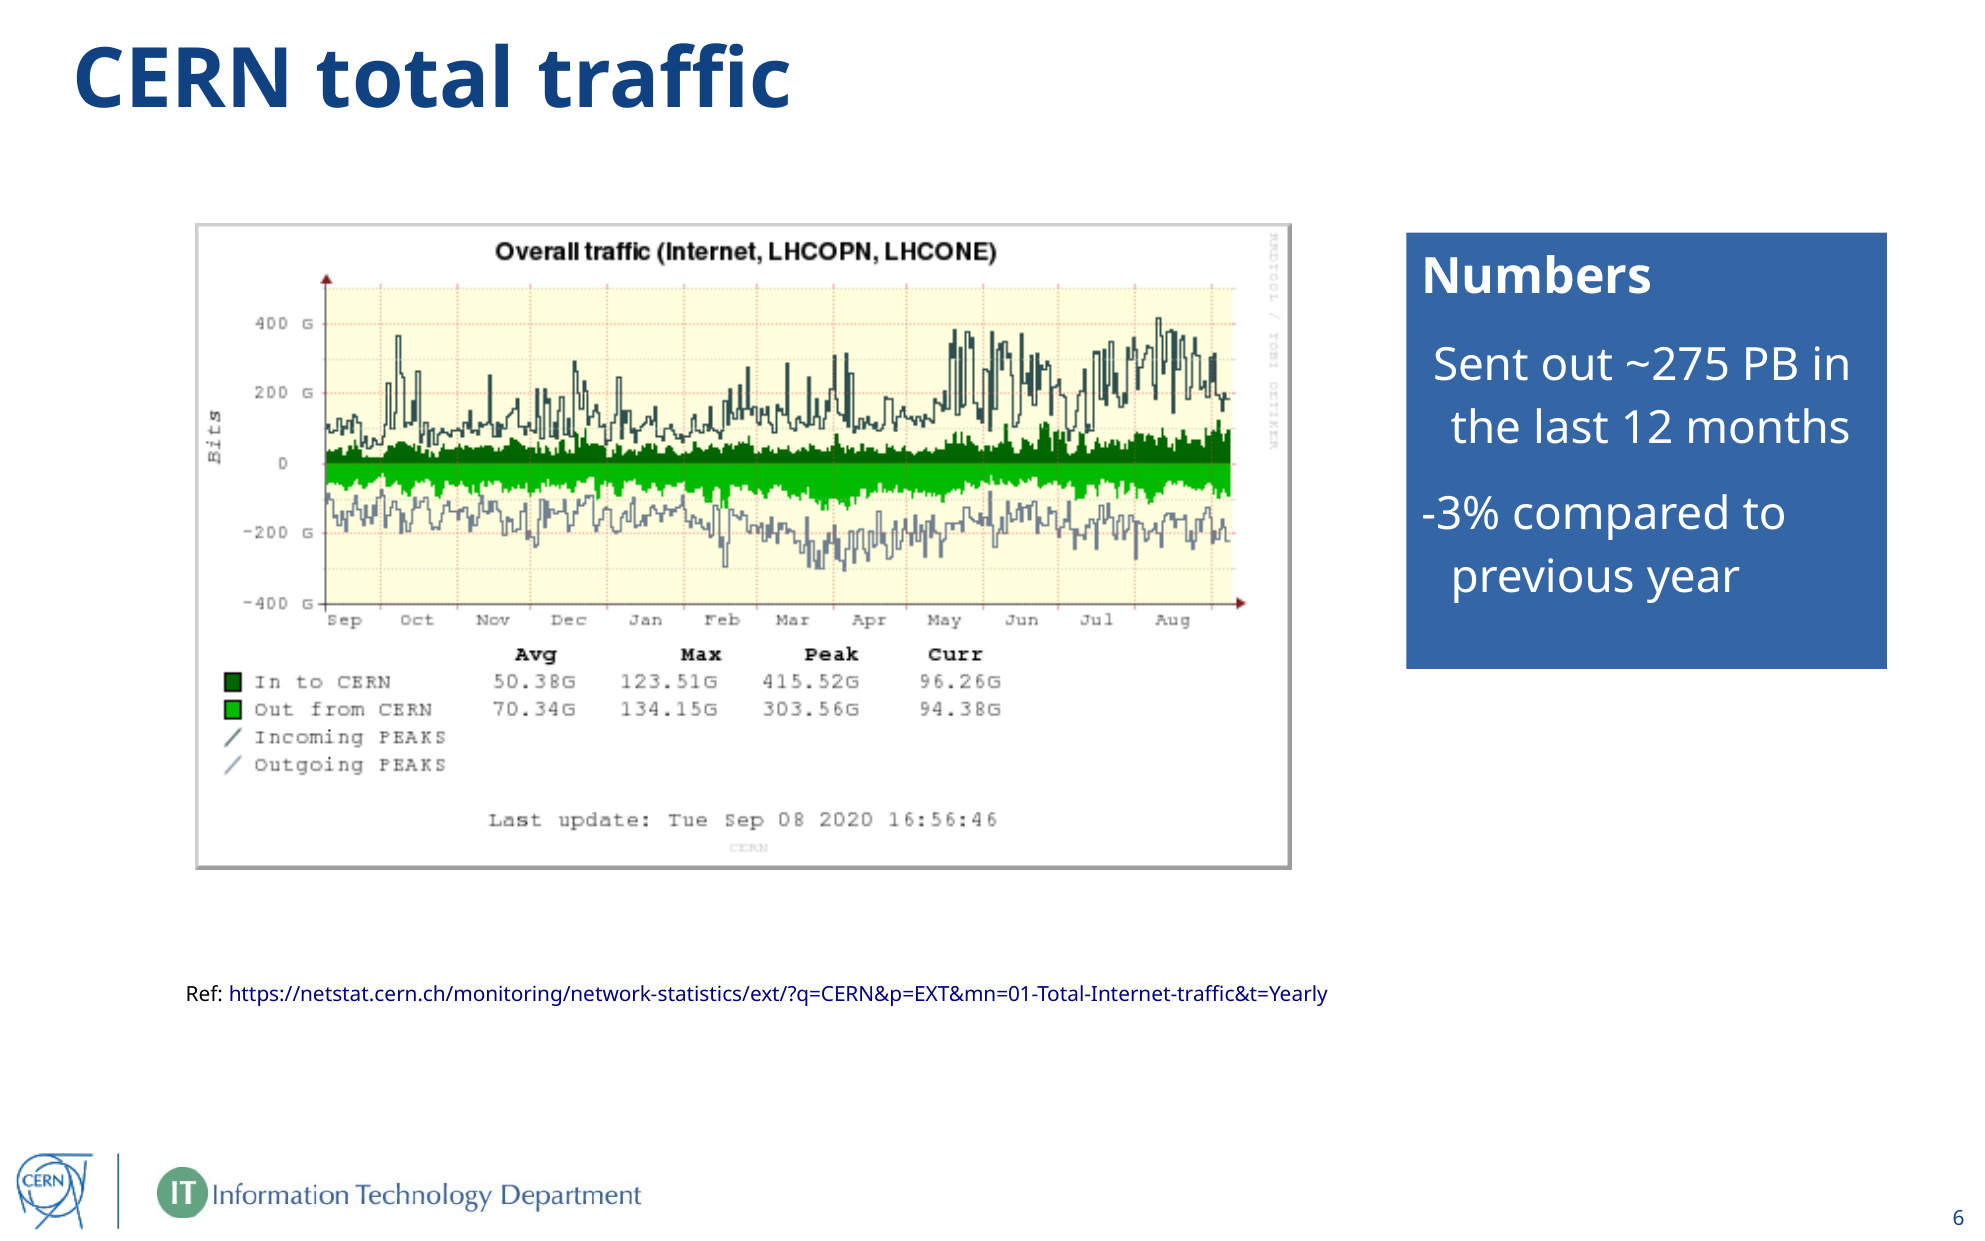

# CERN total traffic
Numbers
 Sent out ~275 PB in the last 12 months
-3% compared to previous year
Ref: https://netstat.cern.ch/monitoring/network-statistics/ext/?q=CERN&p=EXT&mn=01-Total-Internet-traffic&t=Yearly